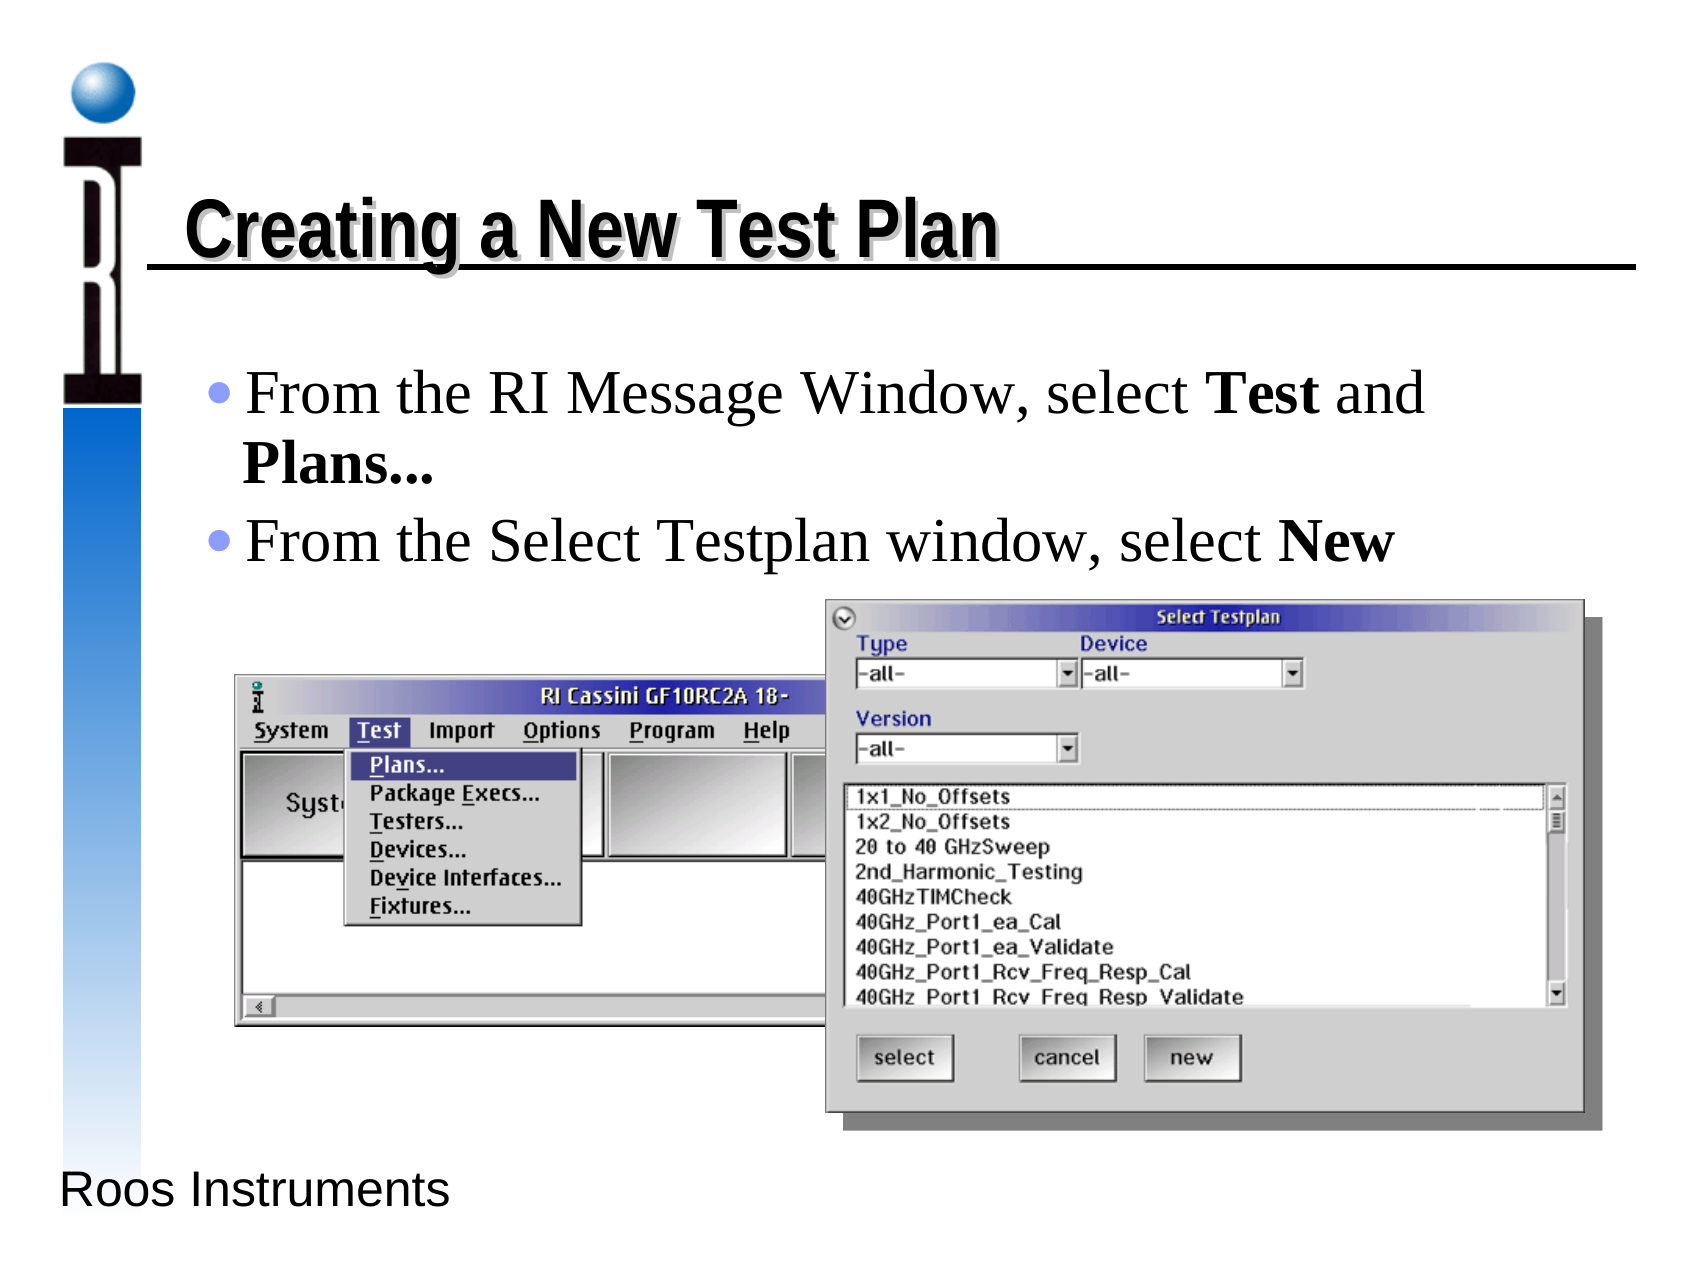

Creating a New Test Plan
From the RI Message Window, select Test and Plans...
From the Select Testplan window, select New